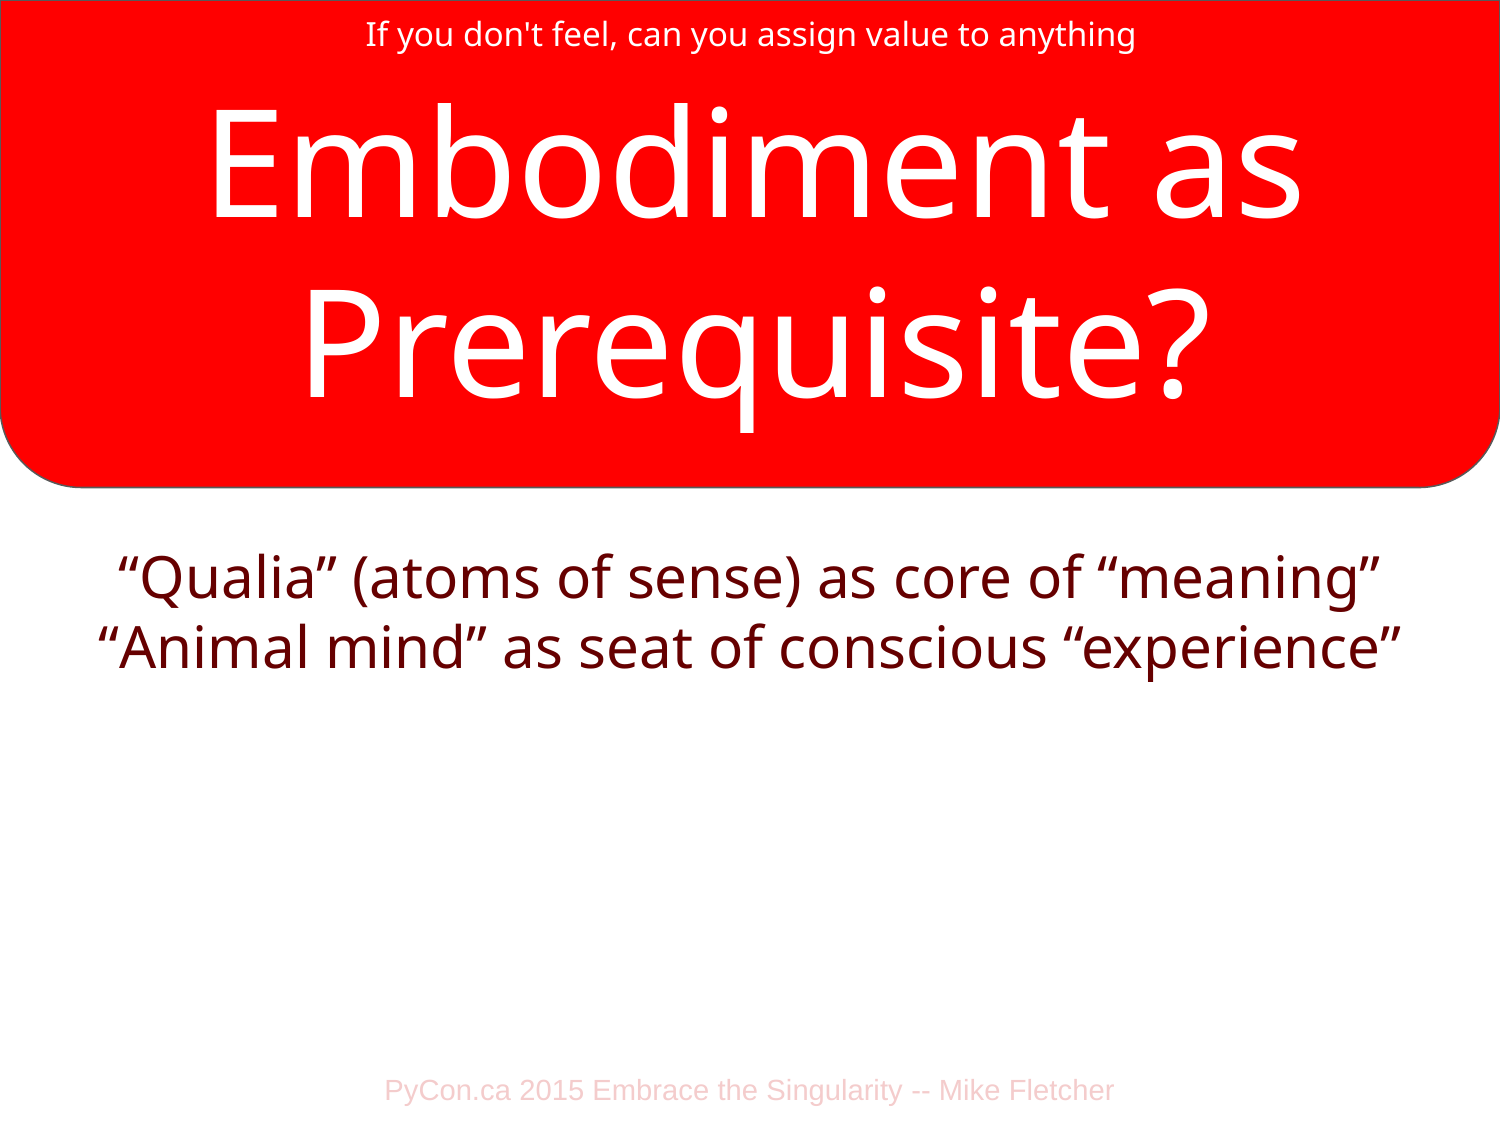

If you don't feel, can you assign value to anything
# Embodiment as Prerequisite?
“Qualia” (atoms of sense) as core of “meaning”
“Animal mind” as seat of conscious “experience”